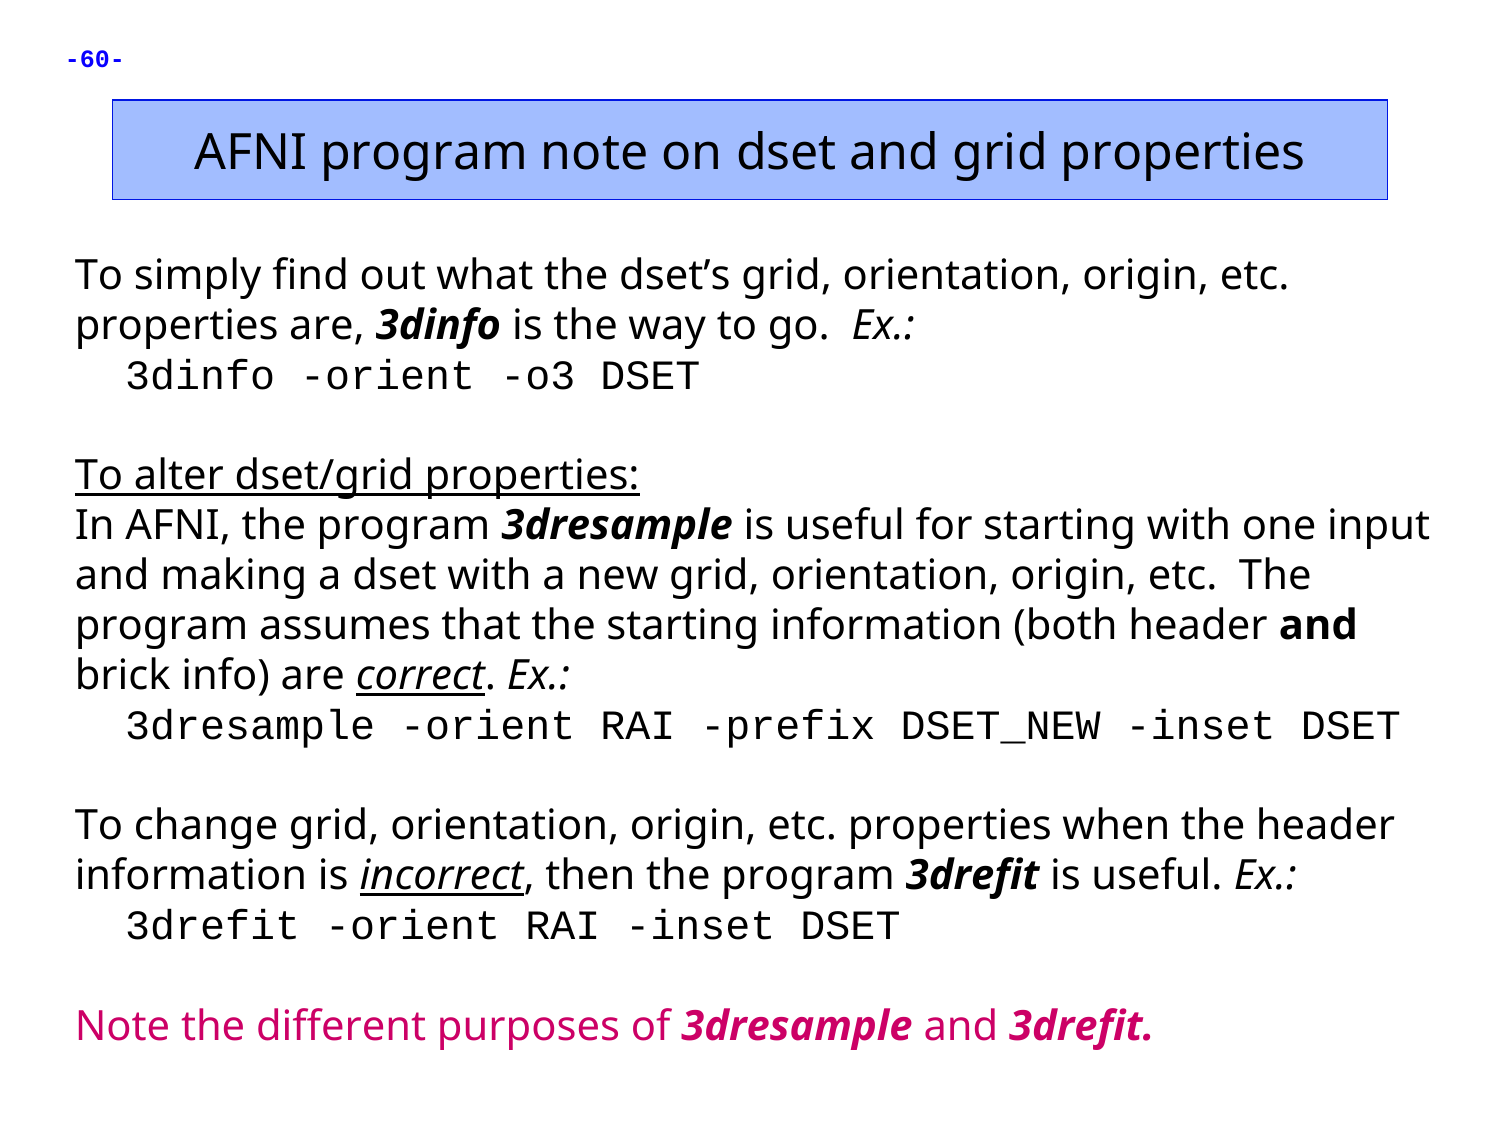

AFNI program note on dset and grid properties
To simply find out what the dset’s grid, orientation, origin, etc. properties are, 3dinfo is the way to go. Ex.:
 3dinfo -orient -o3 DSET
To alter dset/grid properties:
In AFNI, the program 3dresample is useful for starting with one input and making a dset with a new grid, orientation, origin, etc. The program assumes that the starting information (both header and brick info) are correct. Ex.:
 3dresample -orient RAI -prefix DSET_NEW -inset DSET
To change grid, orientation, origin, etc. properties when the header information is incorrect, then the program 3drefit is useful. Ex.:
 3drefit -orient RAI -inset DSET
Note the different purposes of 3dresample and 3drefit.